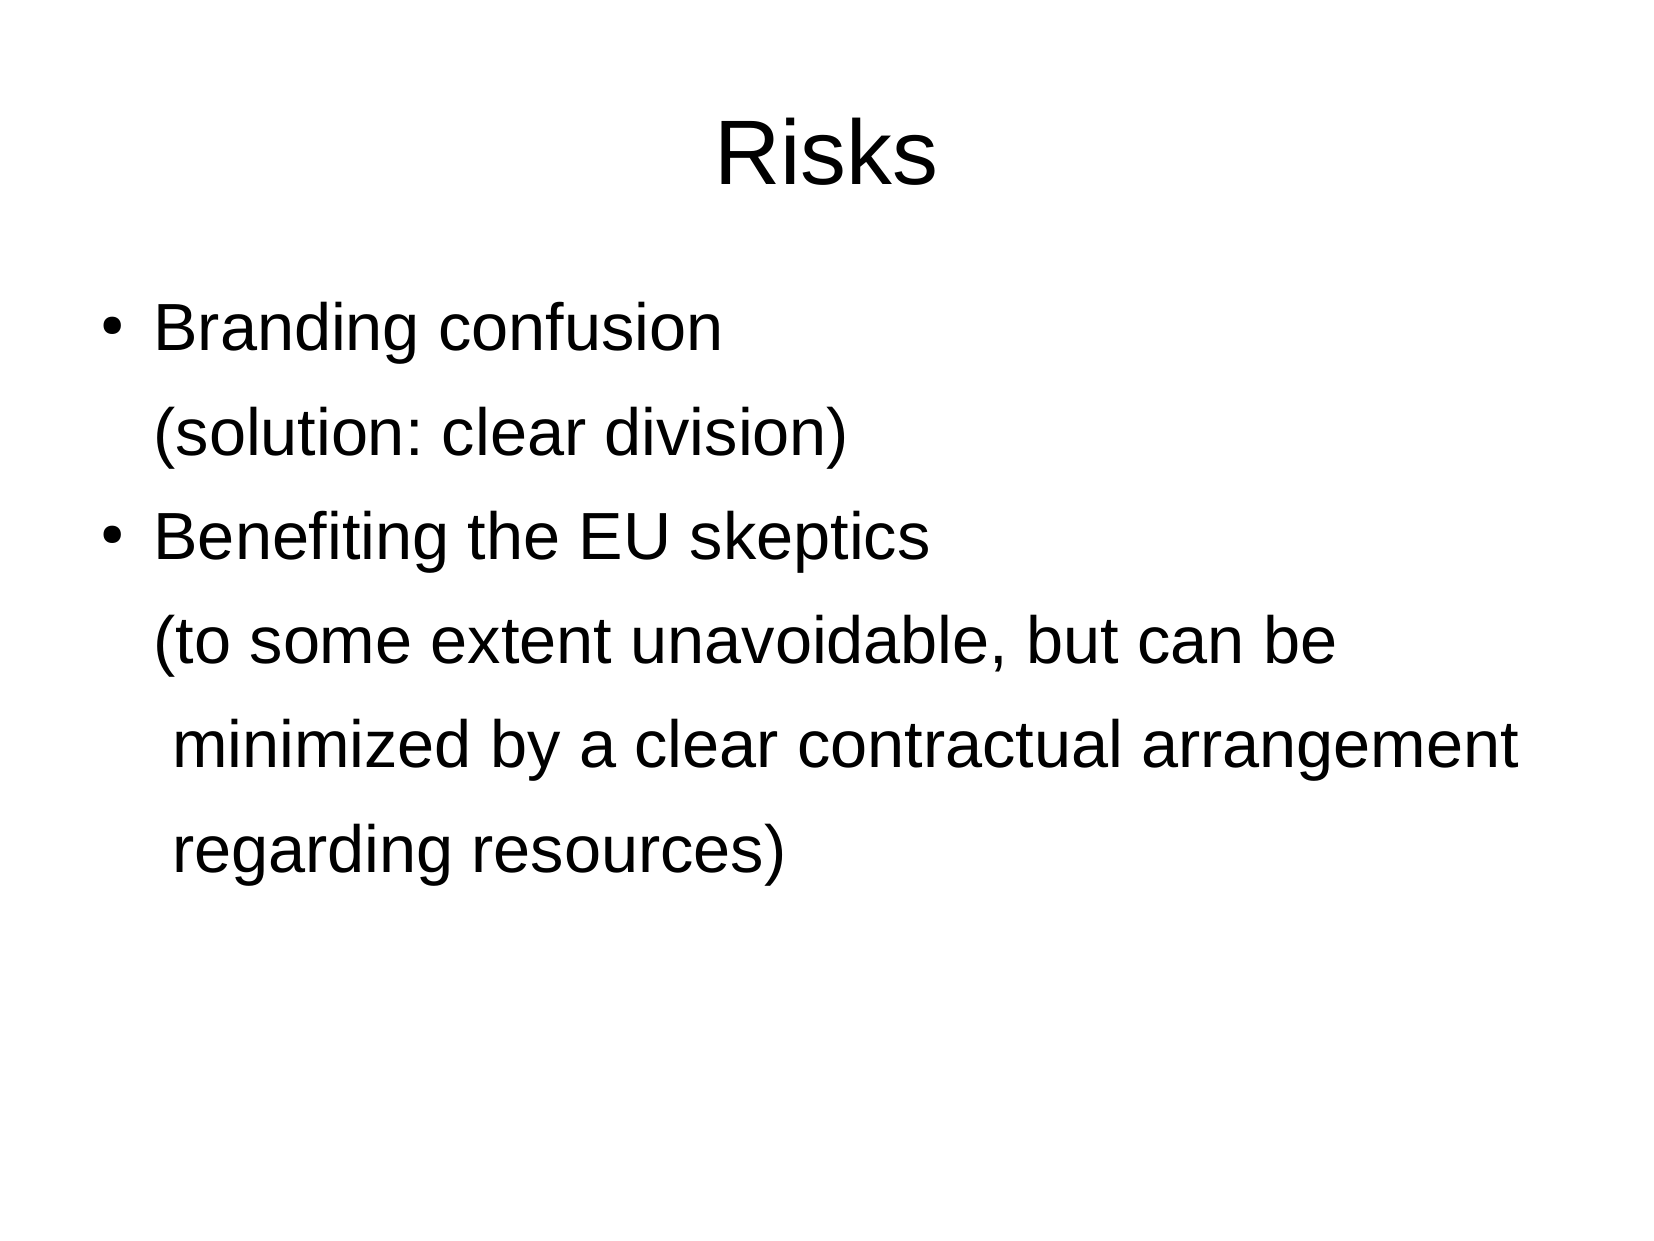

# Risks
Branding confusion
(solution: clear division)
Benefiting the EU skeptics
(to some extent unavoidable, but can be
 minimized by a clear contractual arrangement
 regarding resources)